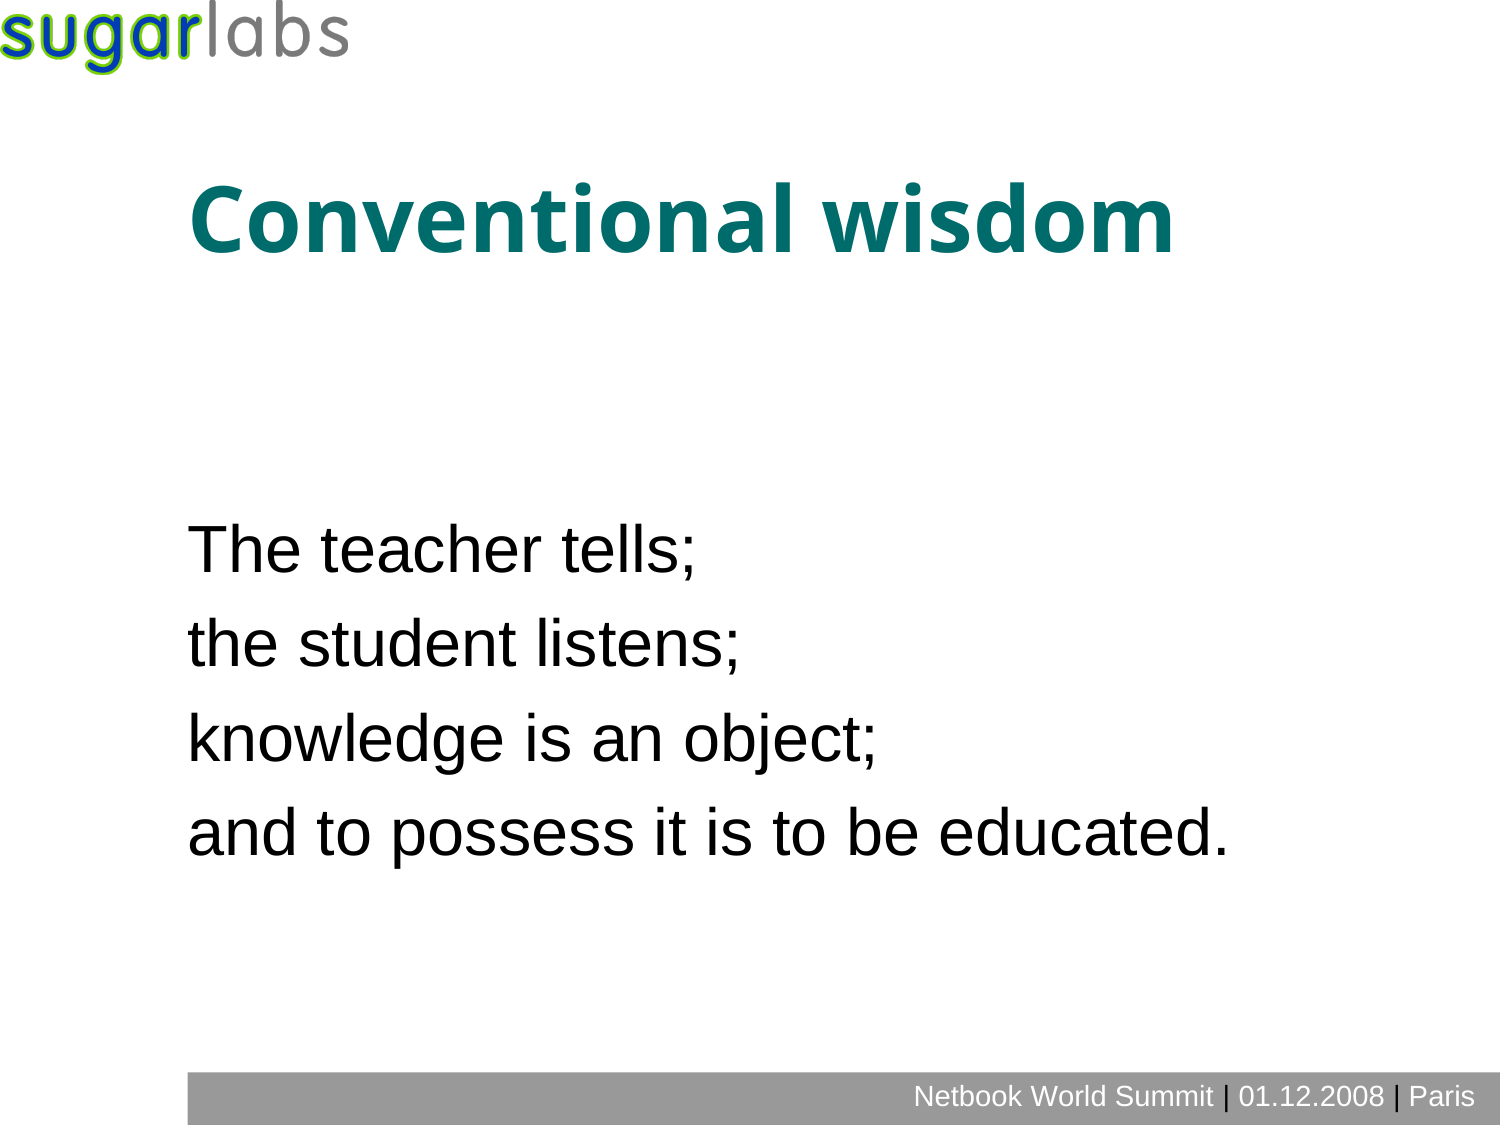

# Conventional wisdom
The teacher tells;
the student listens;
knowledge is an object;
and to possess it is to be educated.